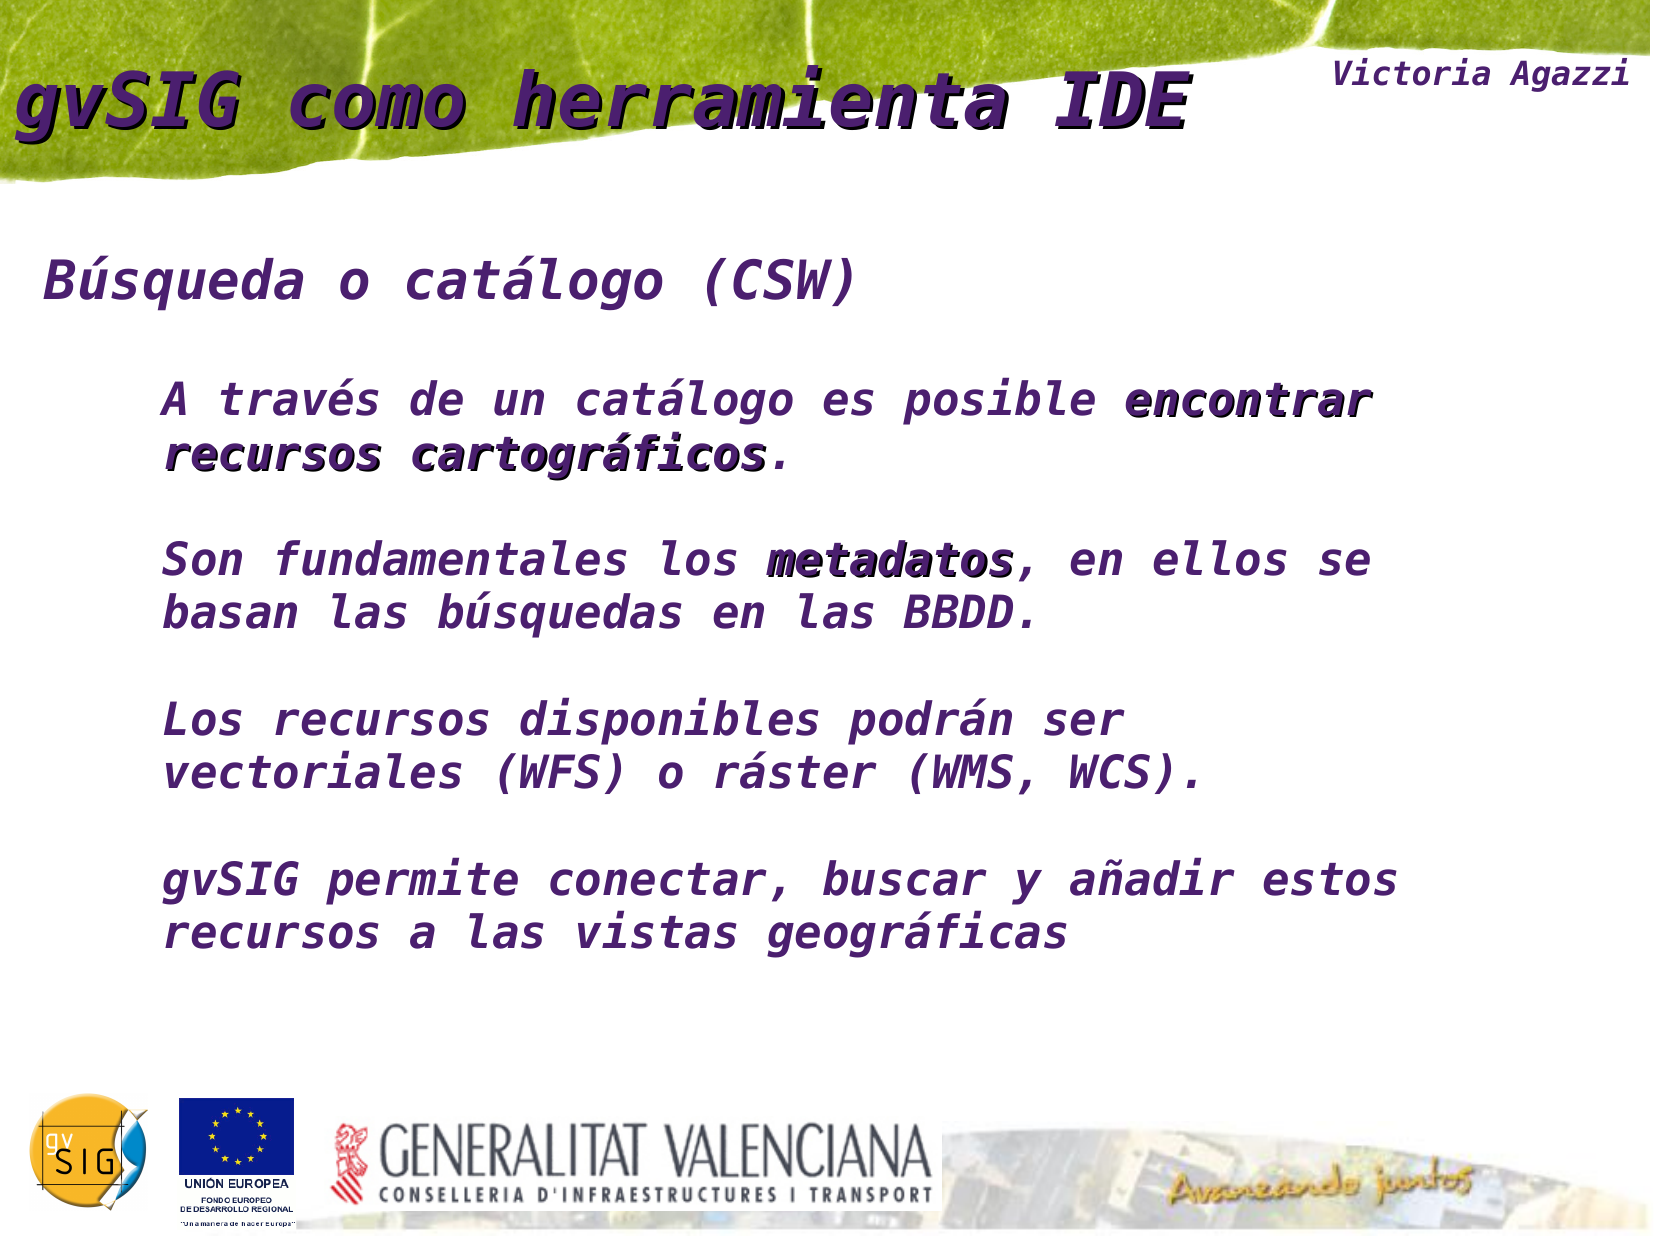

gvSIG como herramienta IDE
Victoria Agazzi
Búsqueda o catálogo (CSW)
A través de un catálogo es posible encontrar recursos cartográficos.
Son fundamentales los metadatos, en ellos se basan las búsquedas en las BBDD.
Los recursos disponibles podrán ser vectoriales (WFS) o ráster (WMS, WCS).
gvSIG permite conectar, buscar y añadir estos recursos a las vistas geográficas